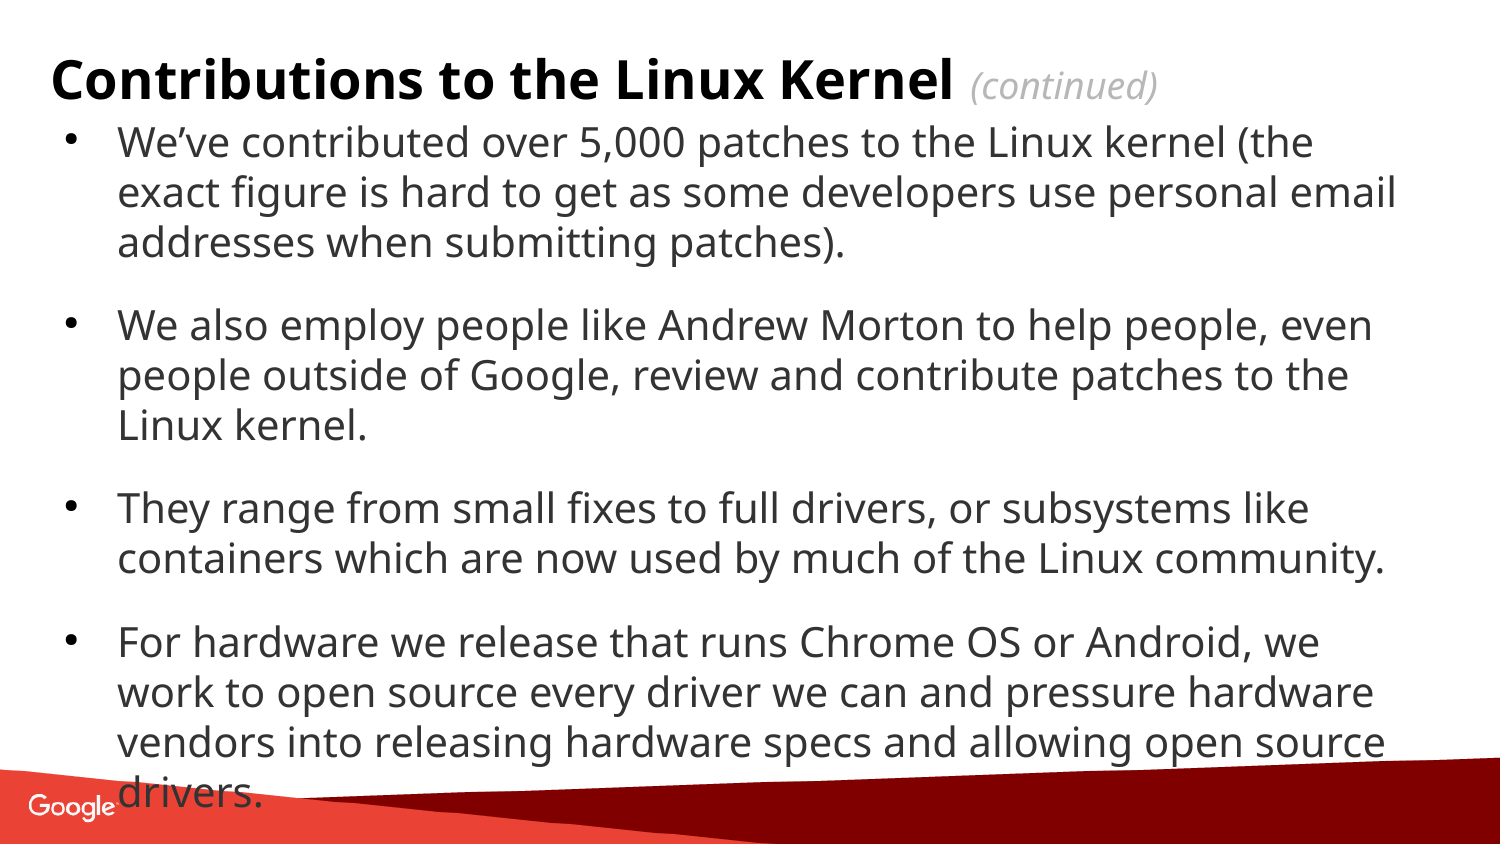

Contributions to the Linux Kernel (continued)
# We’ve contributed over 5,000 patches to the Linux kernel (the exact figure is hard to get as some developers use personal email addresses when submitting patches).
We also employ people like Andrew Morton to help people, even people outside of Google, review and contribute patches to the Linux kernel.
They range from small fixes to full drivers, or subsystems like containers which are now used by much of the Linux community.
For hardware we release that runs Chrome OS or Android, we work to open source every driver we can and pressure hardware vendors into releasing hardware specs and allowing open source drivers.